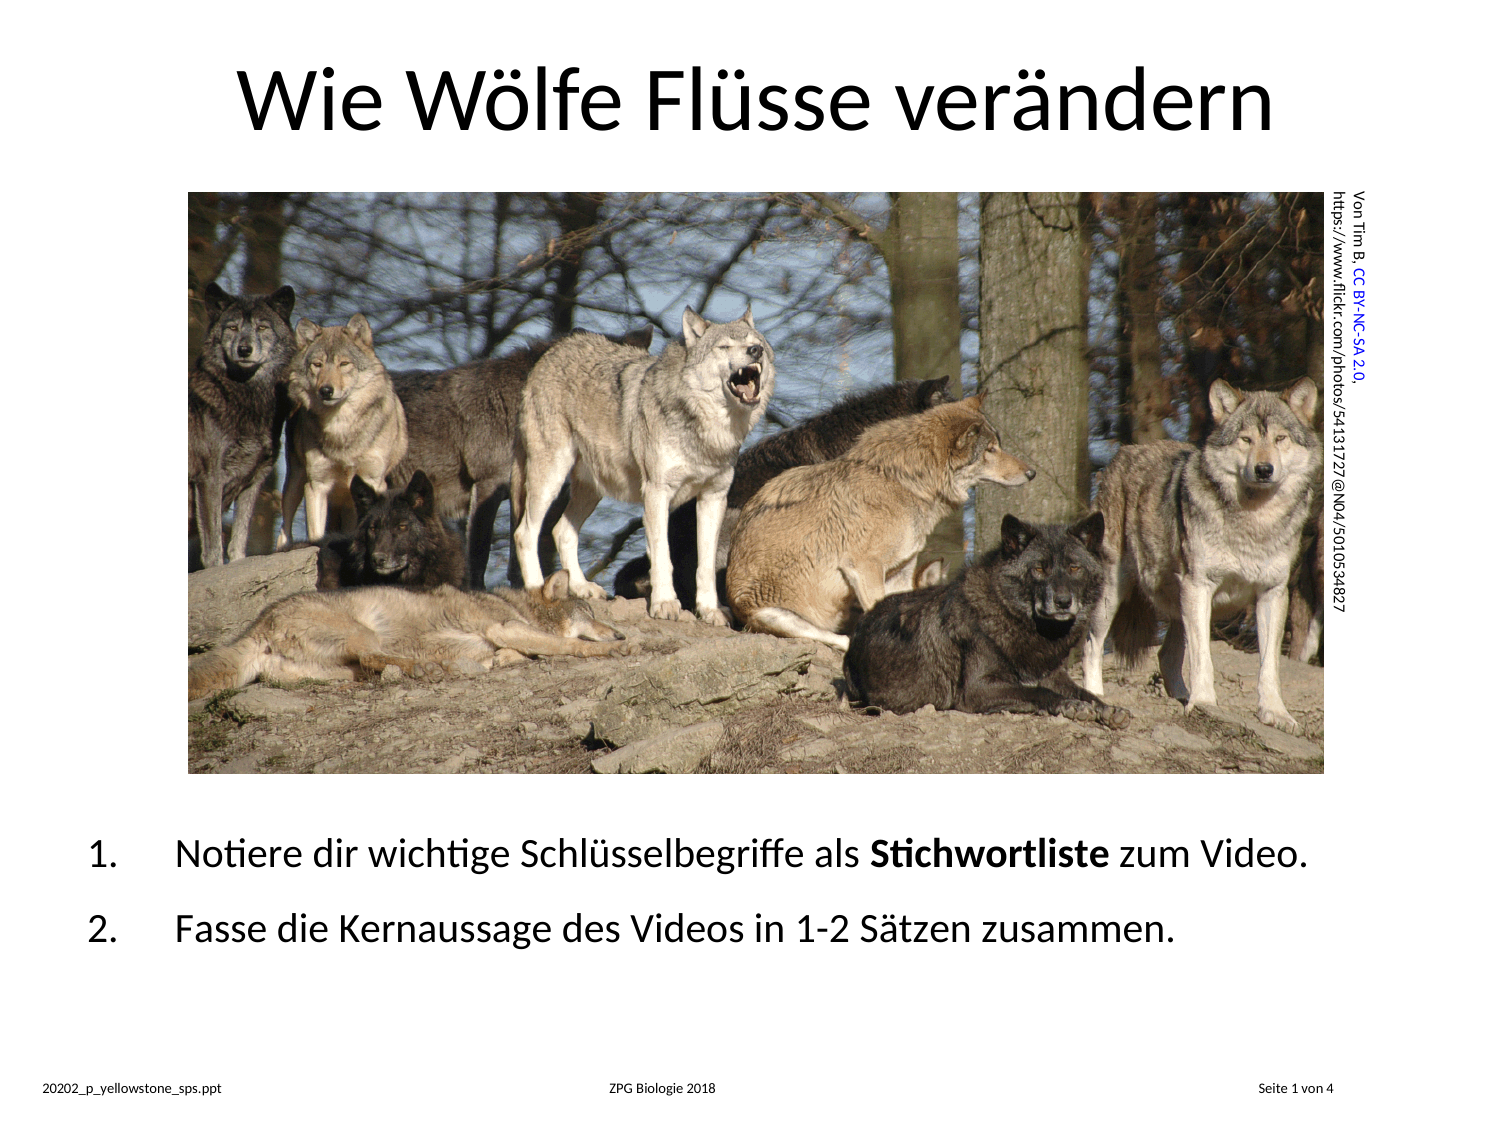

# Wie Wölfe Flüsse verändern
Von Tim B, CC BY-NC-SA 2.0, https://www.flickr.com/photos/54131727@N04/5010534827
Notiere dir wichtige Schlüsselbegriffe als Stichwortliste zum Video.
Fasse die Kernaussage des Videos in 1-2 Sätzen zusammen.
20202_p_yellowstone_sps.ppt					 ZPG Biologie 2018			 	 				 Seite 1 von 4